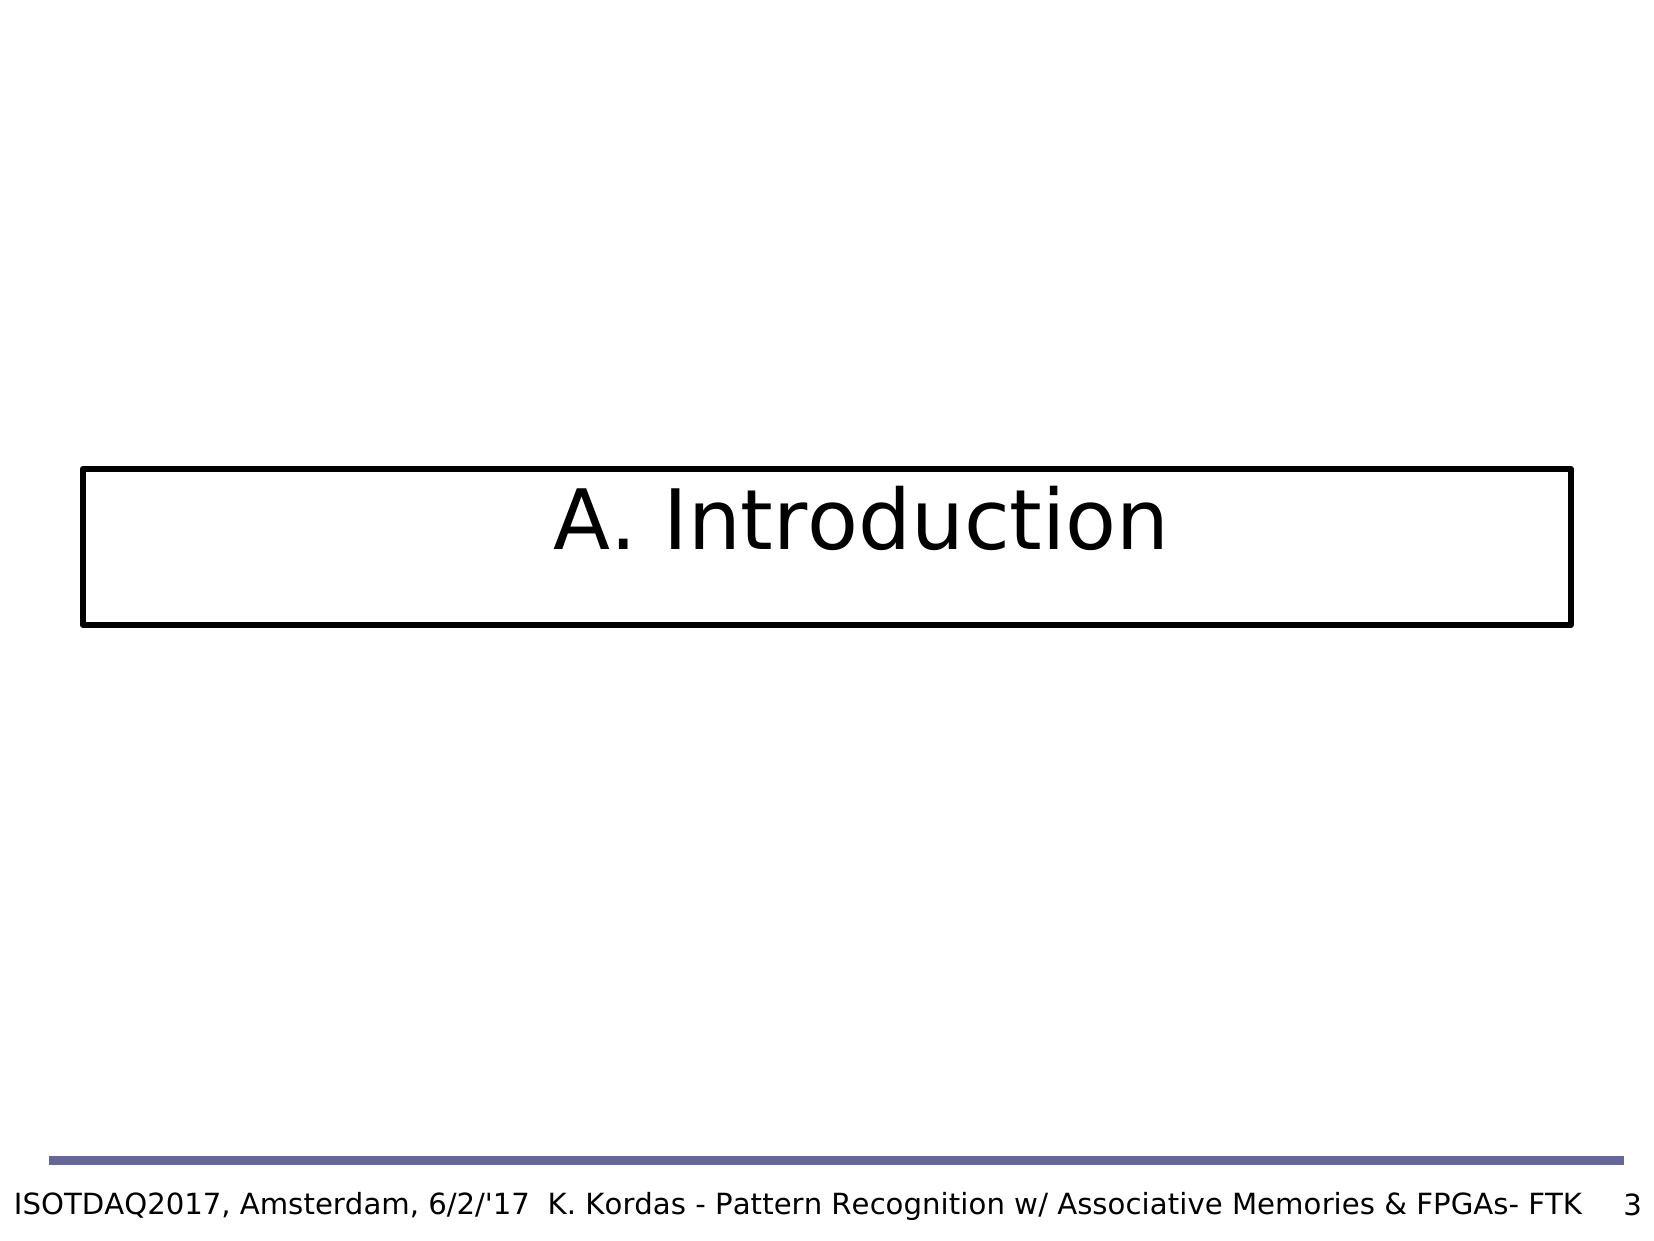

# A. Introduction
ISOTDAQ2017, Amsterdam, 6/2/'17
K. Kordas - Pattern Recognition w/ Associative Memories & FPGAs- FTK
3